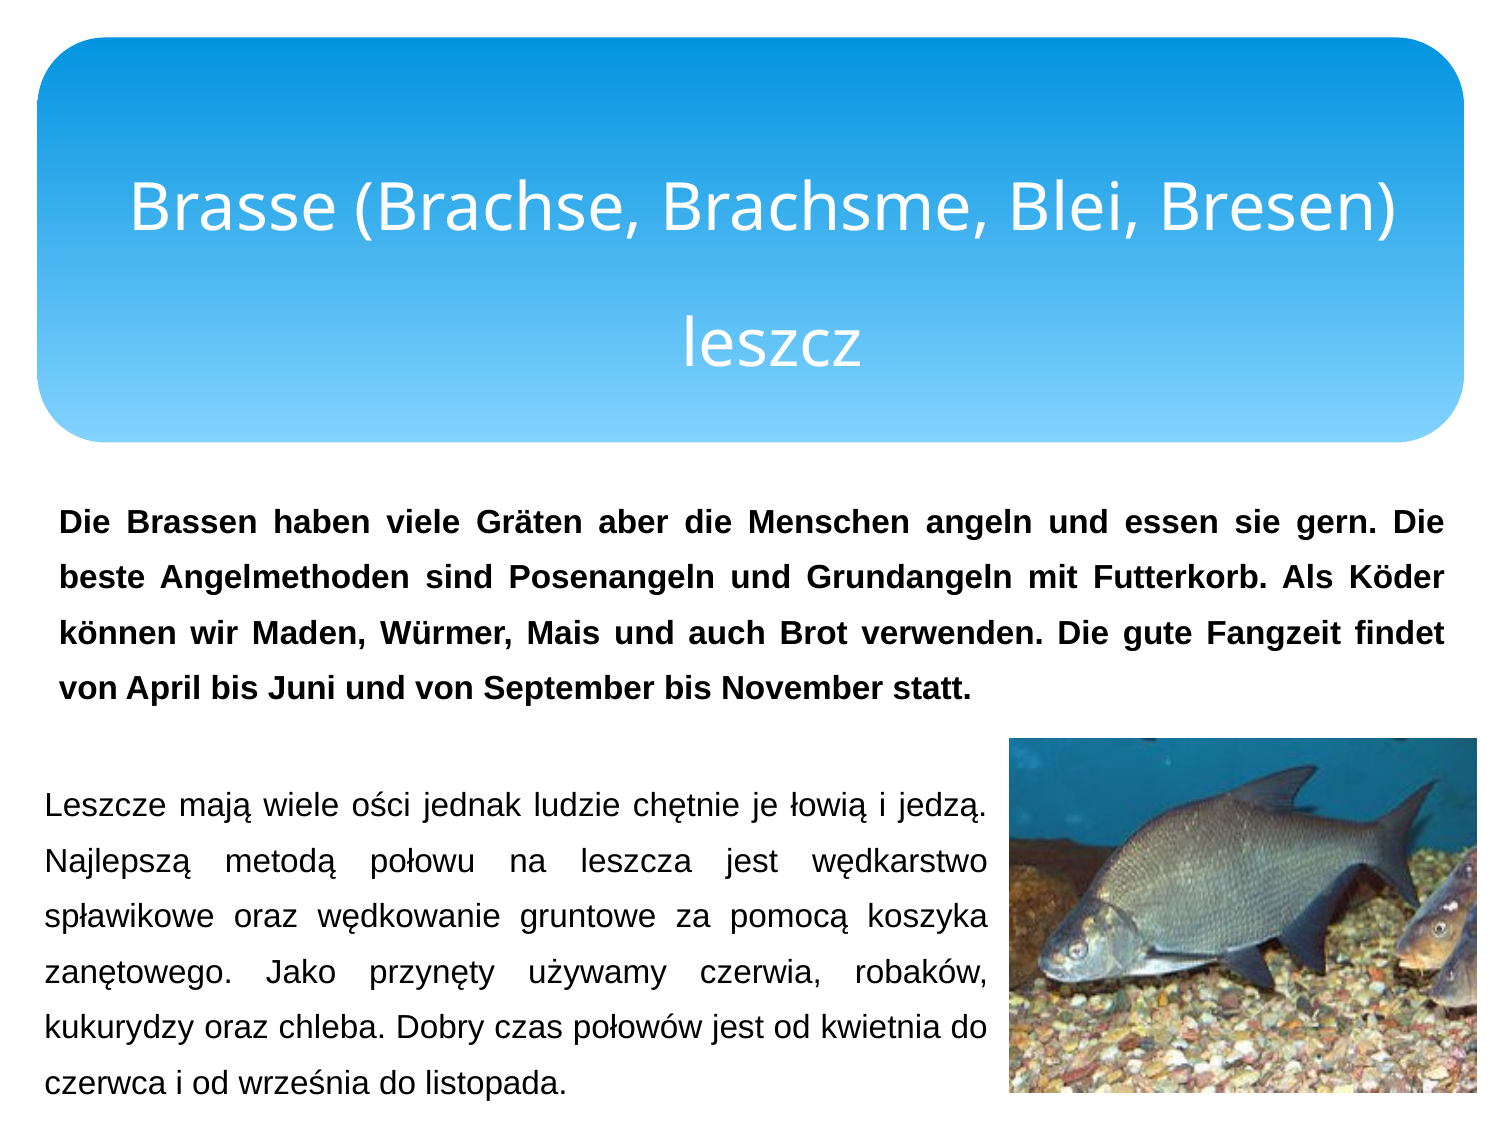

# Brasse (Brachse, Brachsme, Blei, Bresen) leszcz
Die Brassen haben viele Gräten aber die Menschen angeln und essen sie gern. Die beste Angelmethoden sind Posenangeln und Grundangeln mit Futterkorb. Als Köder können wir Maden, Würmer, Mais und auch Brot verwenden. Die gute Fangzeit findet von April bis Juni und von September bis November statt.
Leszcze mają wiele ości jednak ludzie chętnie je łowią i jedzą. Najlepszą metodą połowu na leszcza jest wędkarstwo spławikowe oraz wędkowanie gruntowe za pomocą koszyka zanętowego. Jako przynęty używamy czerwia, robaków, kukurydzy oraz chleba. Dobry czas połowów jest od kwietnia do czerwca i od września do listopada.